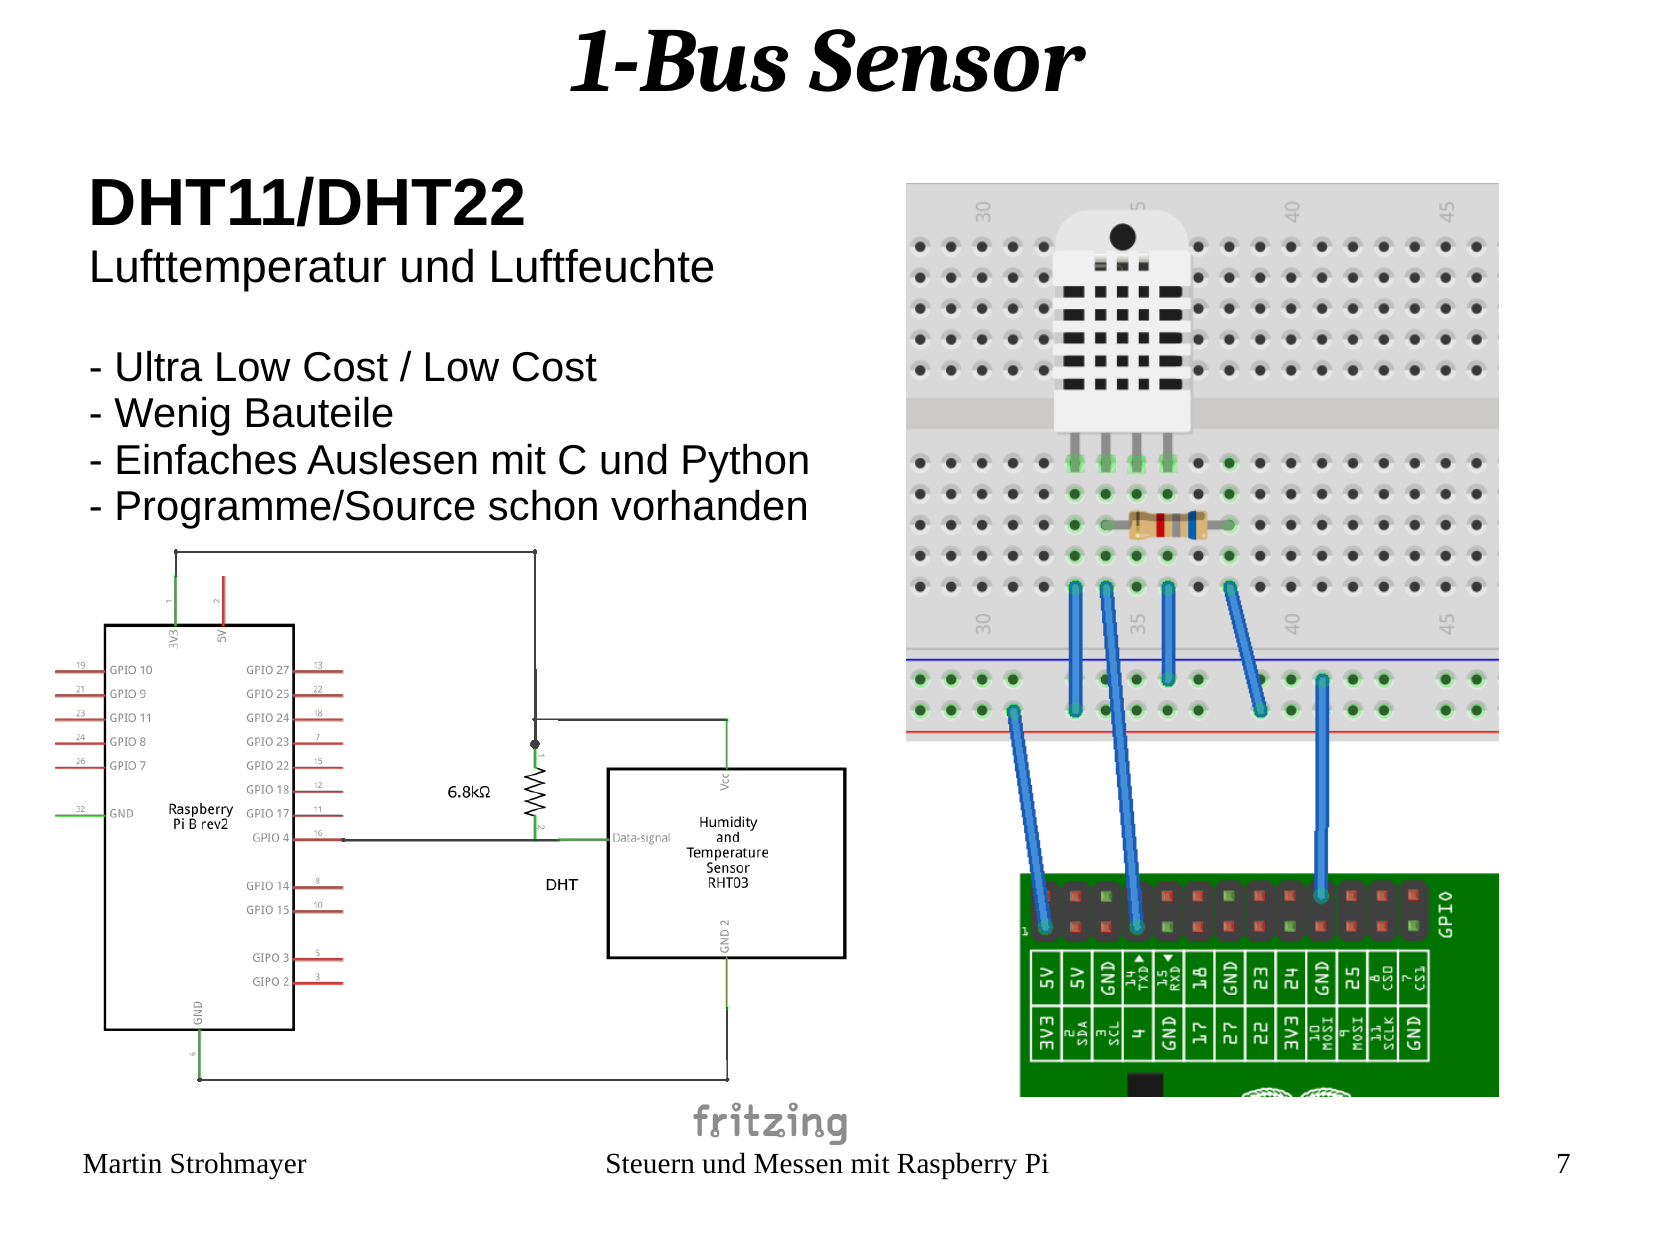

# 1-Bus Sensor
DHT11/DHT22
Lufttemperatur und Luftfeuchte
- Ultra Low Cost / Low Cost
- Wenig Bauteile
- Einfaches Auslesen mit C und Python
- Programme/Source schon vorhanden
Martin Strohmayer
Steuern und Messen mit Raspberry Pi
7